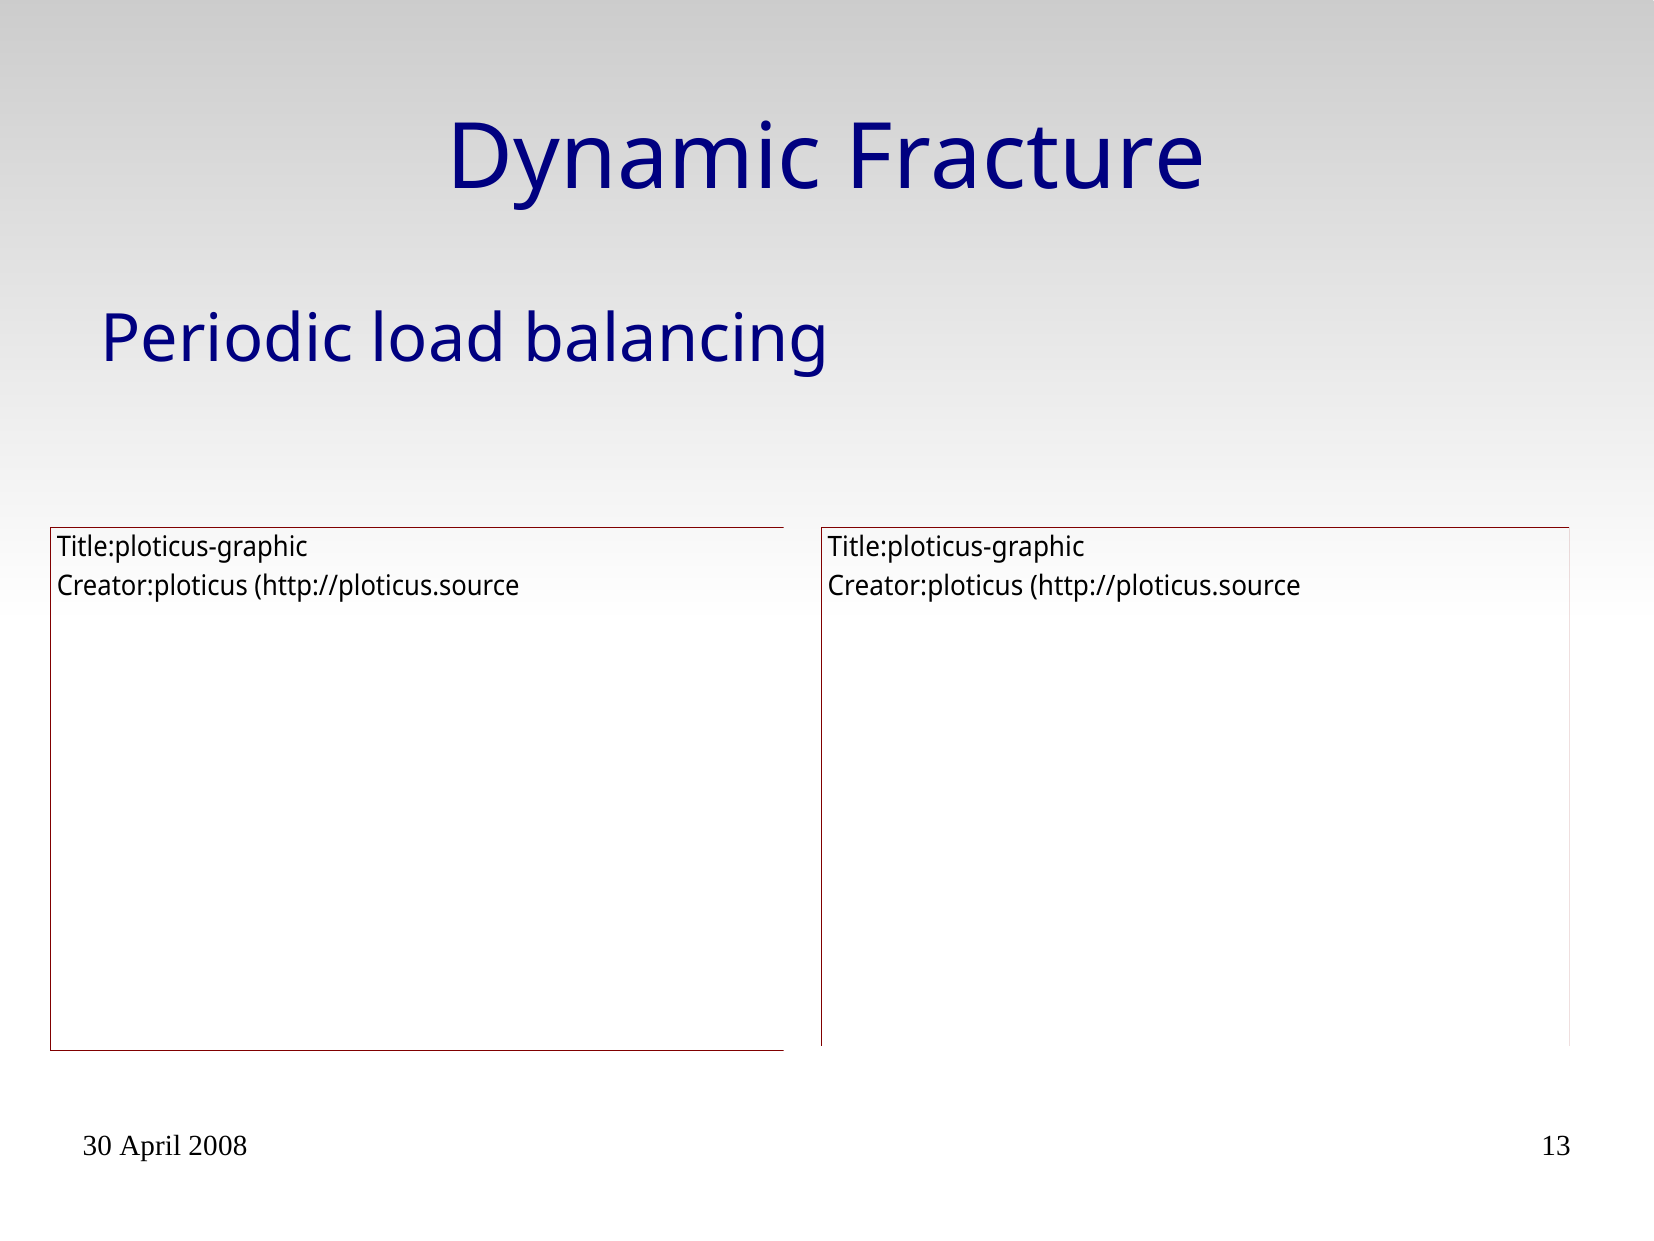

# Dynamic Fracture
Periodic load balancing
30 April 2008
13